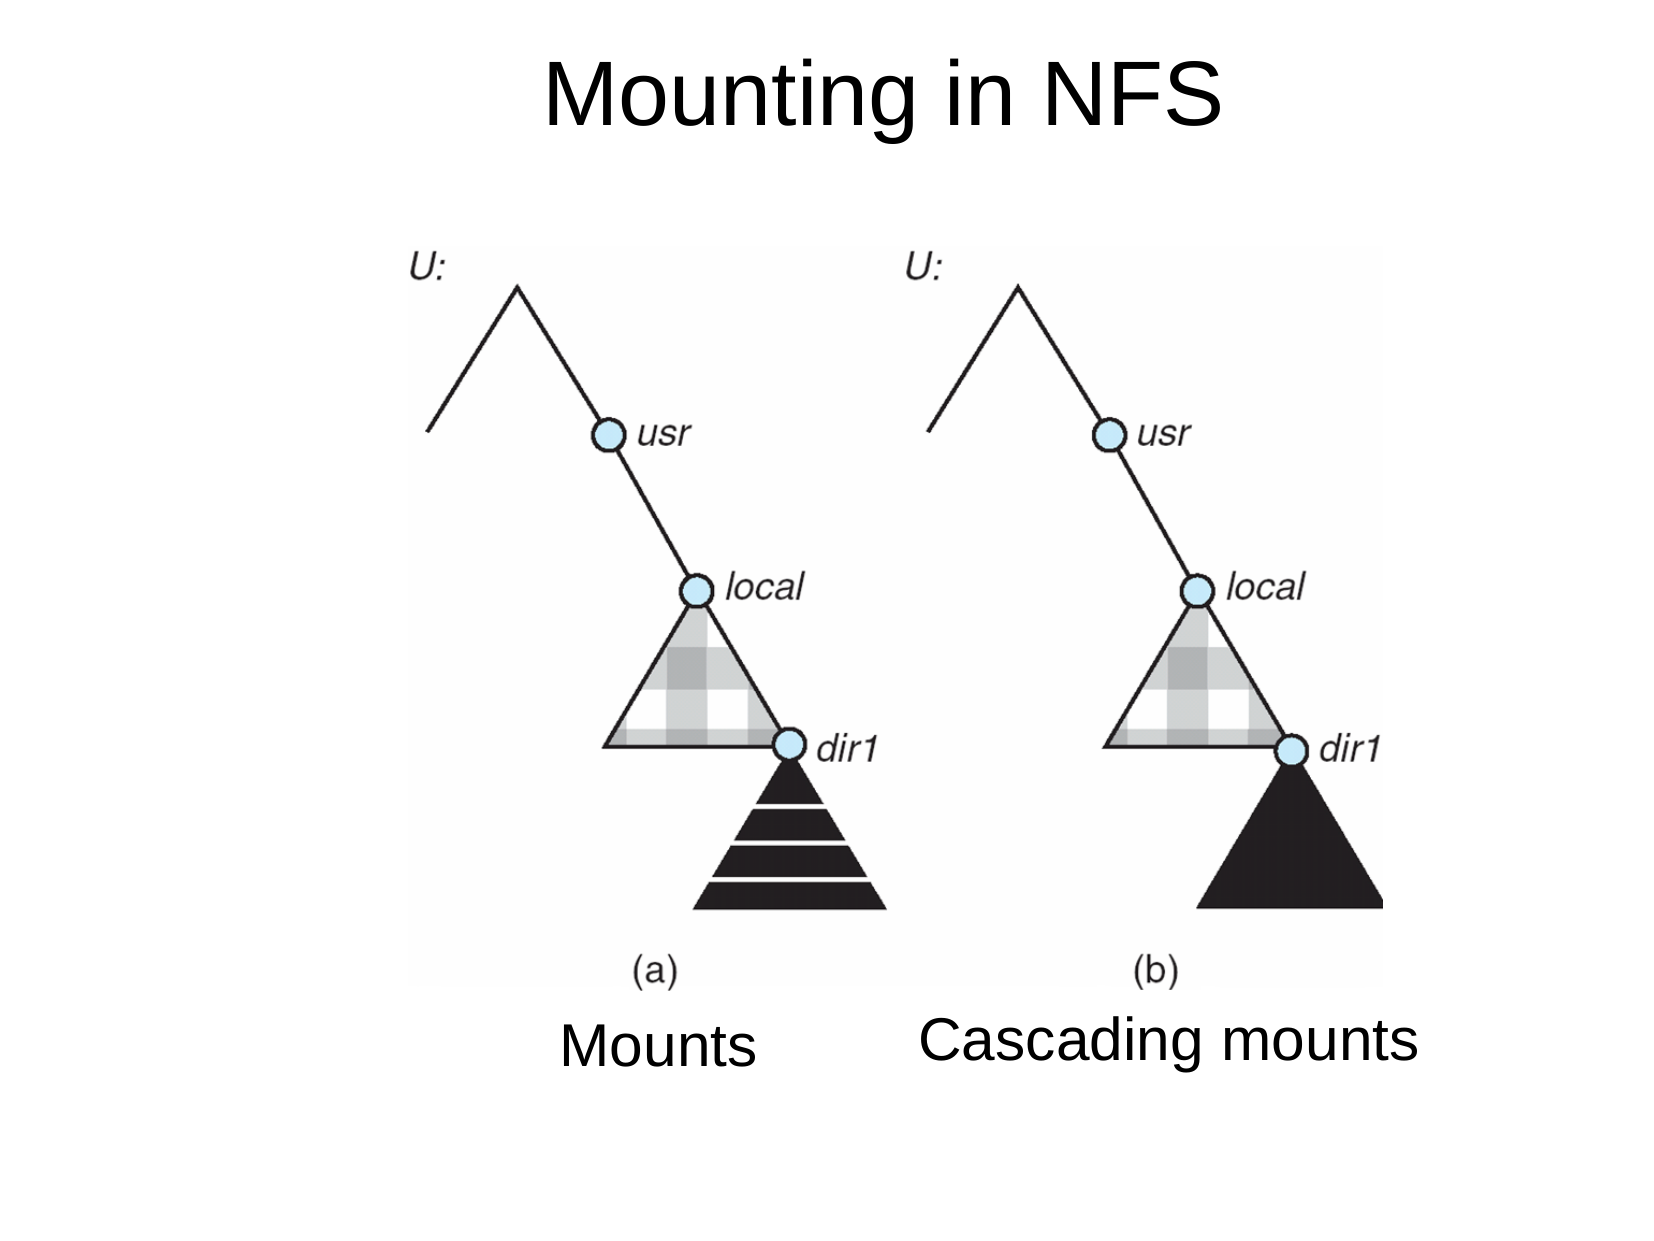

# Mounting in NFS
Cascading mounts
Mounts